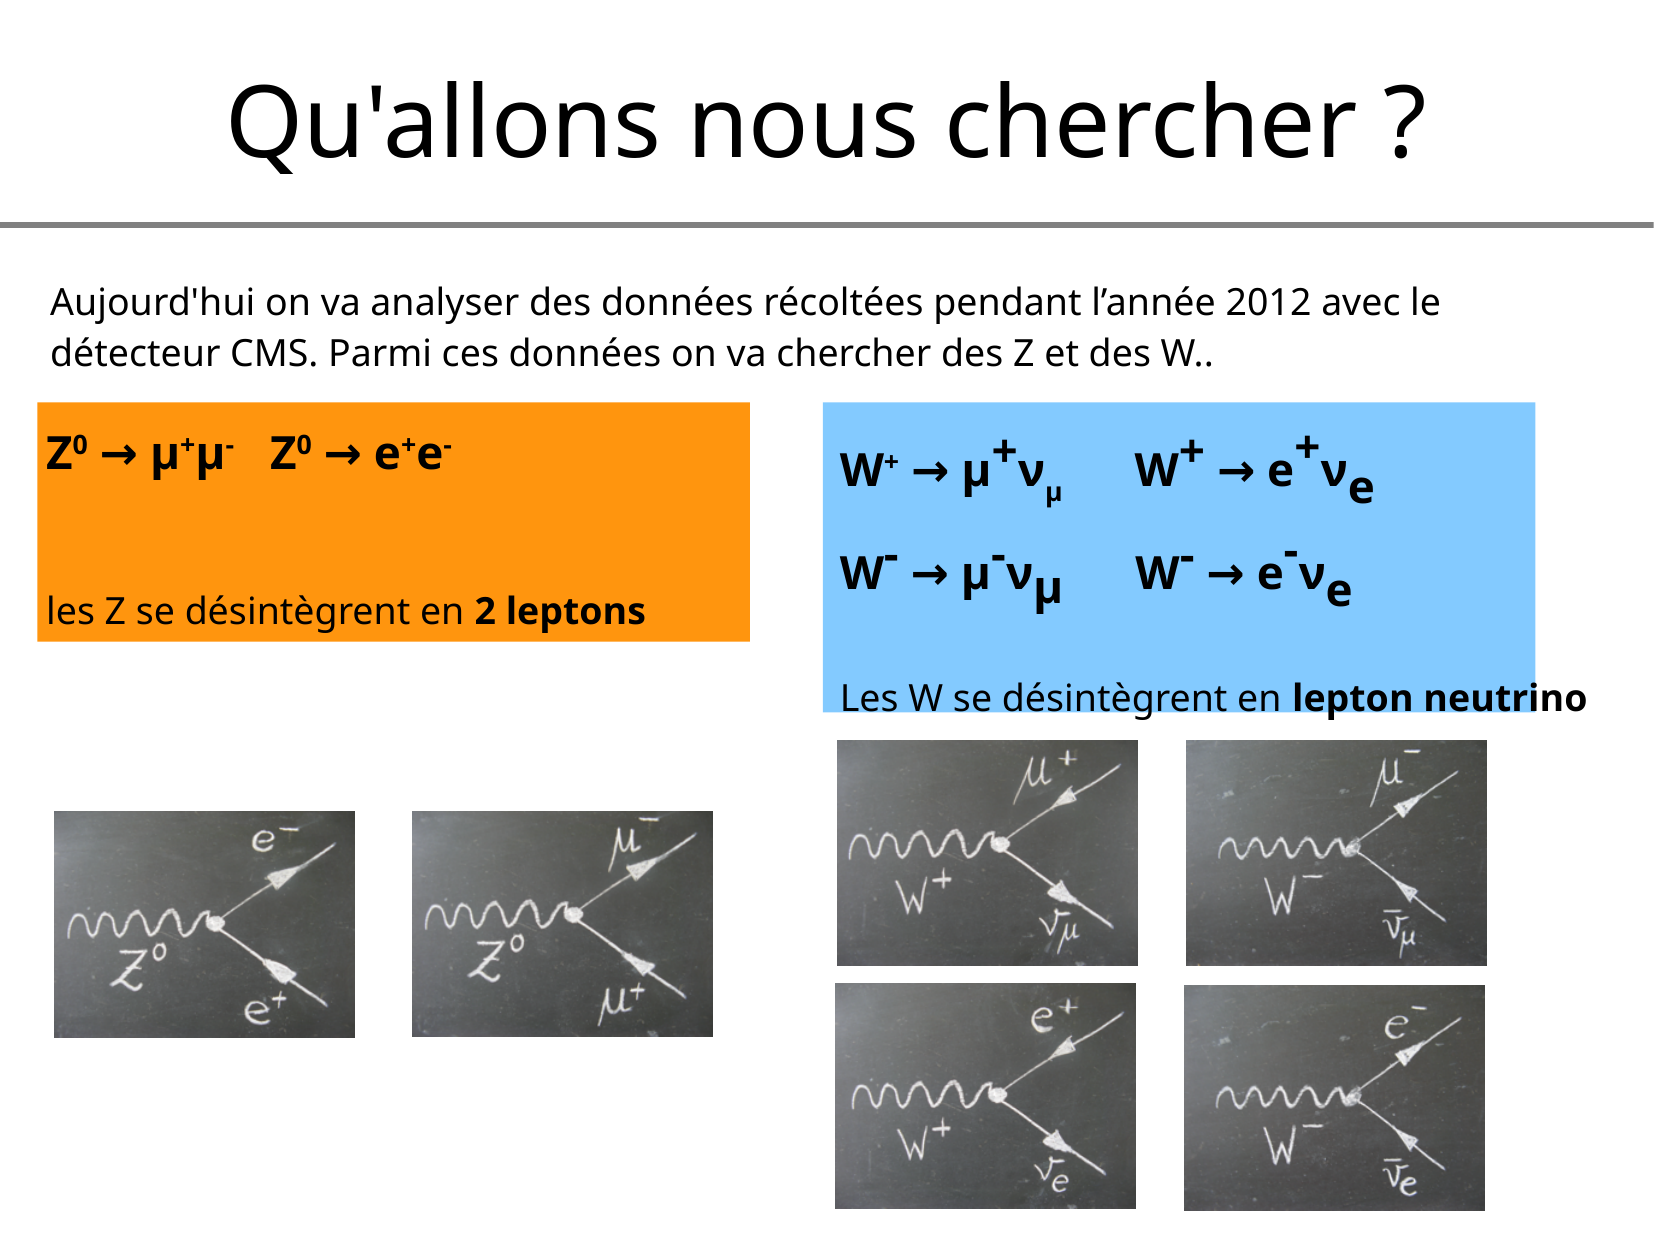

Qu'allons nous chercher ?
Aujourd'hui on va analyser des données récoltées pendant l’année 2012 avec le détecteur CMS. Parmi ces données on va chercher des Z et des W..
W+ → μ+νμ W+ → e+νe
W- → μ-νμ W- → e-νe
Les W se désintègrent en lepton neutrino
Z0 → μ+μ- Z0 → e+e-
les Z se désintègrent en 2 leptons